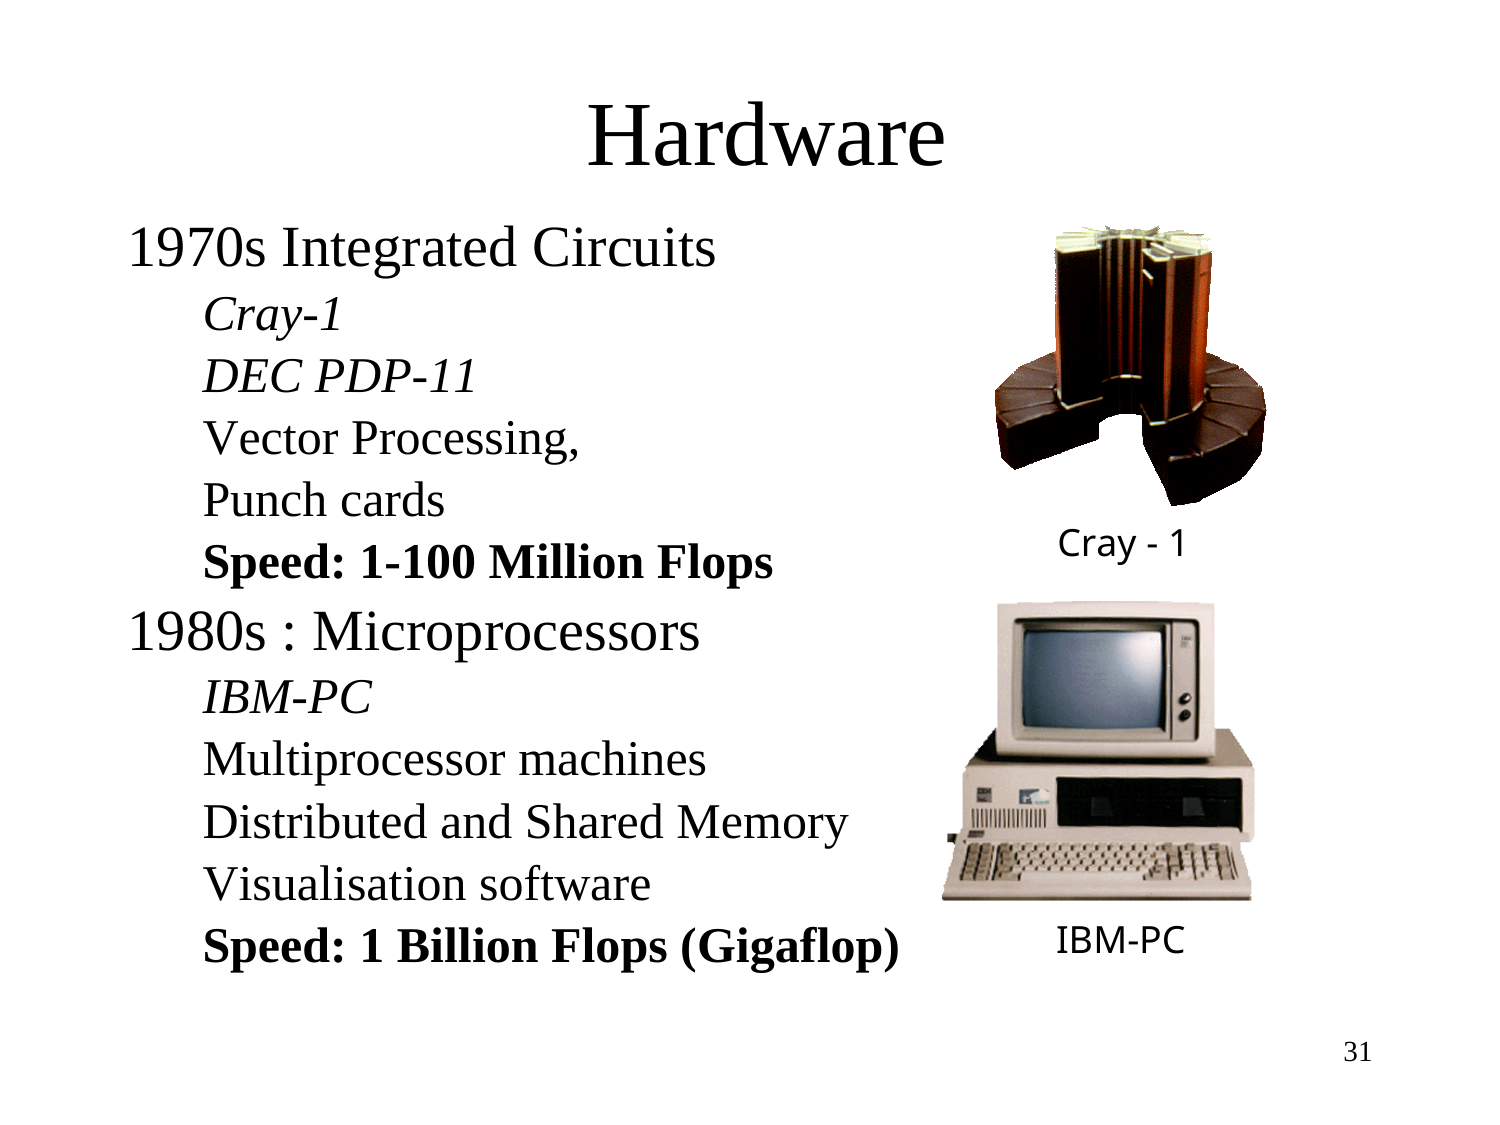

# Hardware
1970s Integrated Circuits
Cray-1
DEC PDP-11
Vector Processing,
Punch cards
Speed: 1-100 Million Flops
1980s : Microprocessors
IBM-PC
Multiprocessor machines
Distributed and Shared Memory
Visualisation software
Speed: 1 Billion Flops (Gigaflop)
Cray - 1
IBM-PC